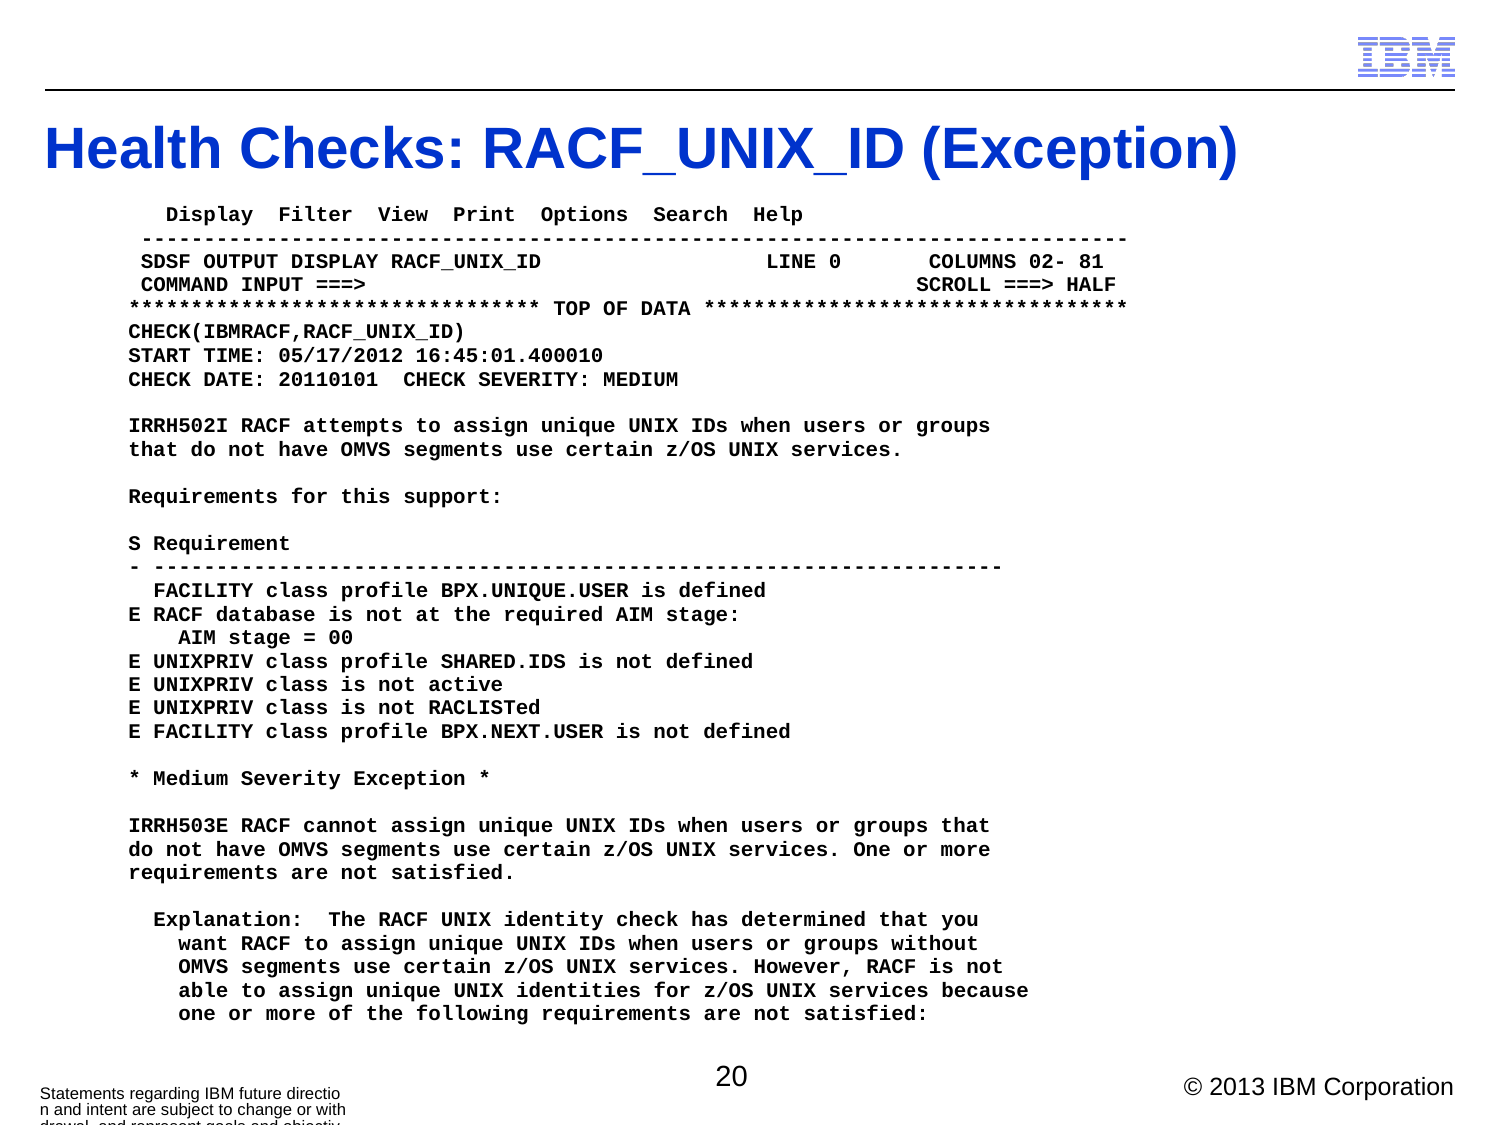

# Health Checks: RACF_UNIX_ID (Exception)
| Display Filter View Print Options Search Help ------------------------------------------------------------------------------- SDSF OUTPUT DISPLAY RACF\_UNIX\_ID LINE 0 COLUMNS 02- 81 COMMAND INPUT ===> SCROLL ===> HALF \*\*\*\*\*\*\*\*\*\*\*\*\*\*\*\*\*\*\*\*\*\*\*\*\*\*\*\*\*\*\*\*\* TOP OF DATA \*\*\*\*\*\*\*\*\*\*\*\*\*\*\*\*\*\*\*\*\*\*\*\*\*\*\*\*\*\*\*\*\*\* CHECK(IBMRACF,RACF\_UNIX\_ID) START TIME: 05/17/2012 16:45:01.400010 CHECK DATE: 20110101 CHECK SEVERITY: MEDIUM IRRH502I RACF attempts to assign unique UNIX IDs when users or groups that do not have OMVS segments use certain z/OS UNIX services. Requirements for this support: S Requirement - -------------------------------------------------------------------- FACILITY class profile BPX.UNIQUE.USER is defined E RACF database is not at the required AIM stage: AIM stage = 00 E UNIXPRIV class profile SHARED.IDS is not defined E UNIXPRIV class is not active E UNIXPRIV class is not RACLISTed E FACILITY class profile BPX.NEXT.USER is not defined \* Medium Severity Exception \* IRRH503E RACF cannot assign unique UNIX IDs when users or groups that do not have OMVS segments use certain z/OS UNIX services. One or more requirements are not satisfied. Explanation: The RACF UNIX identity check has determined that you want RACF to assign unique UNIX IDs when users or groups without OMVS segments use certain z/OS UNIX services. However, RACF is not able to assign unique UNIX identities for z/OS UNIX services because one or more of the following requirements are not satisfied: |
| --- |
20
Statements regarding IBM future direction and intent are subject to change or withdrawal, and represent goals and objectives only.